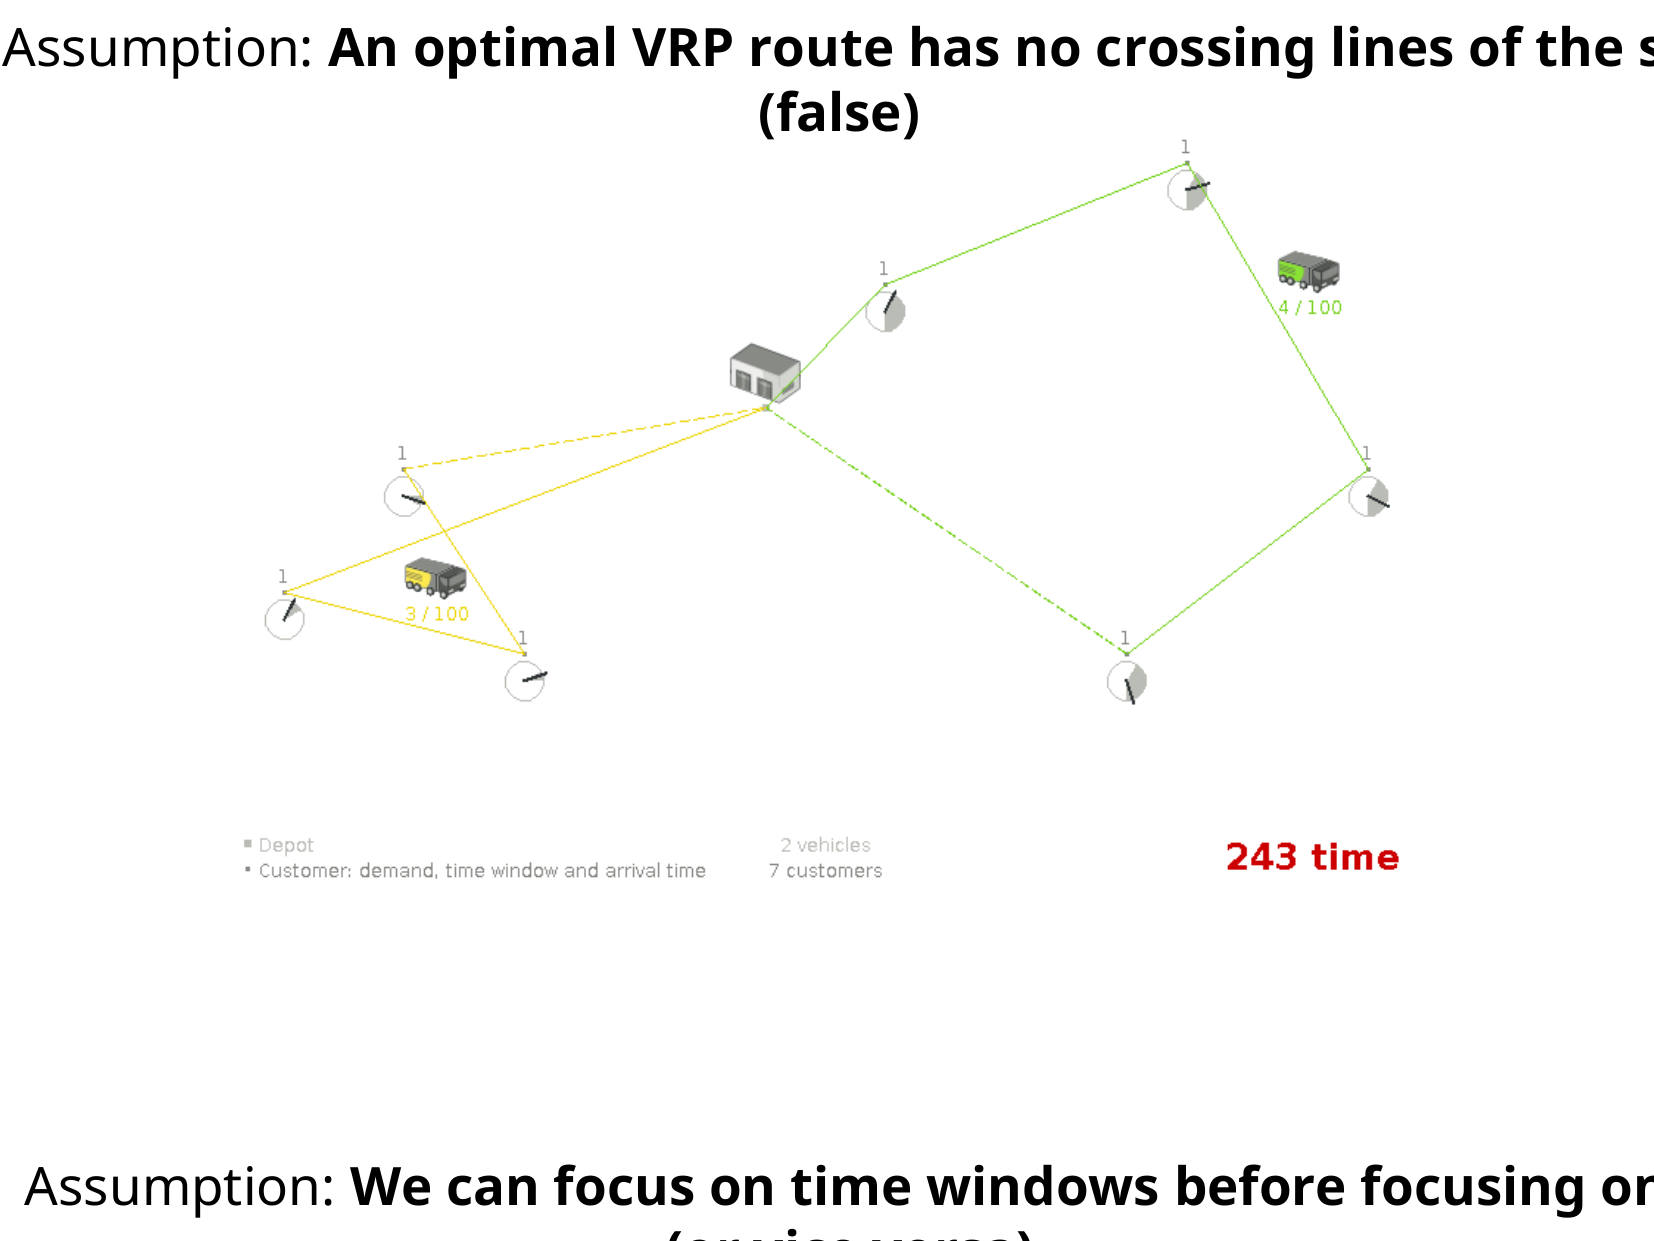

Assumption: An optimal VRP route has no crossing lines of the same color.
(false)
Assumption: We can focus on time windows before focusing on capacity
(or vice versa).